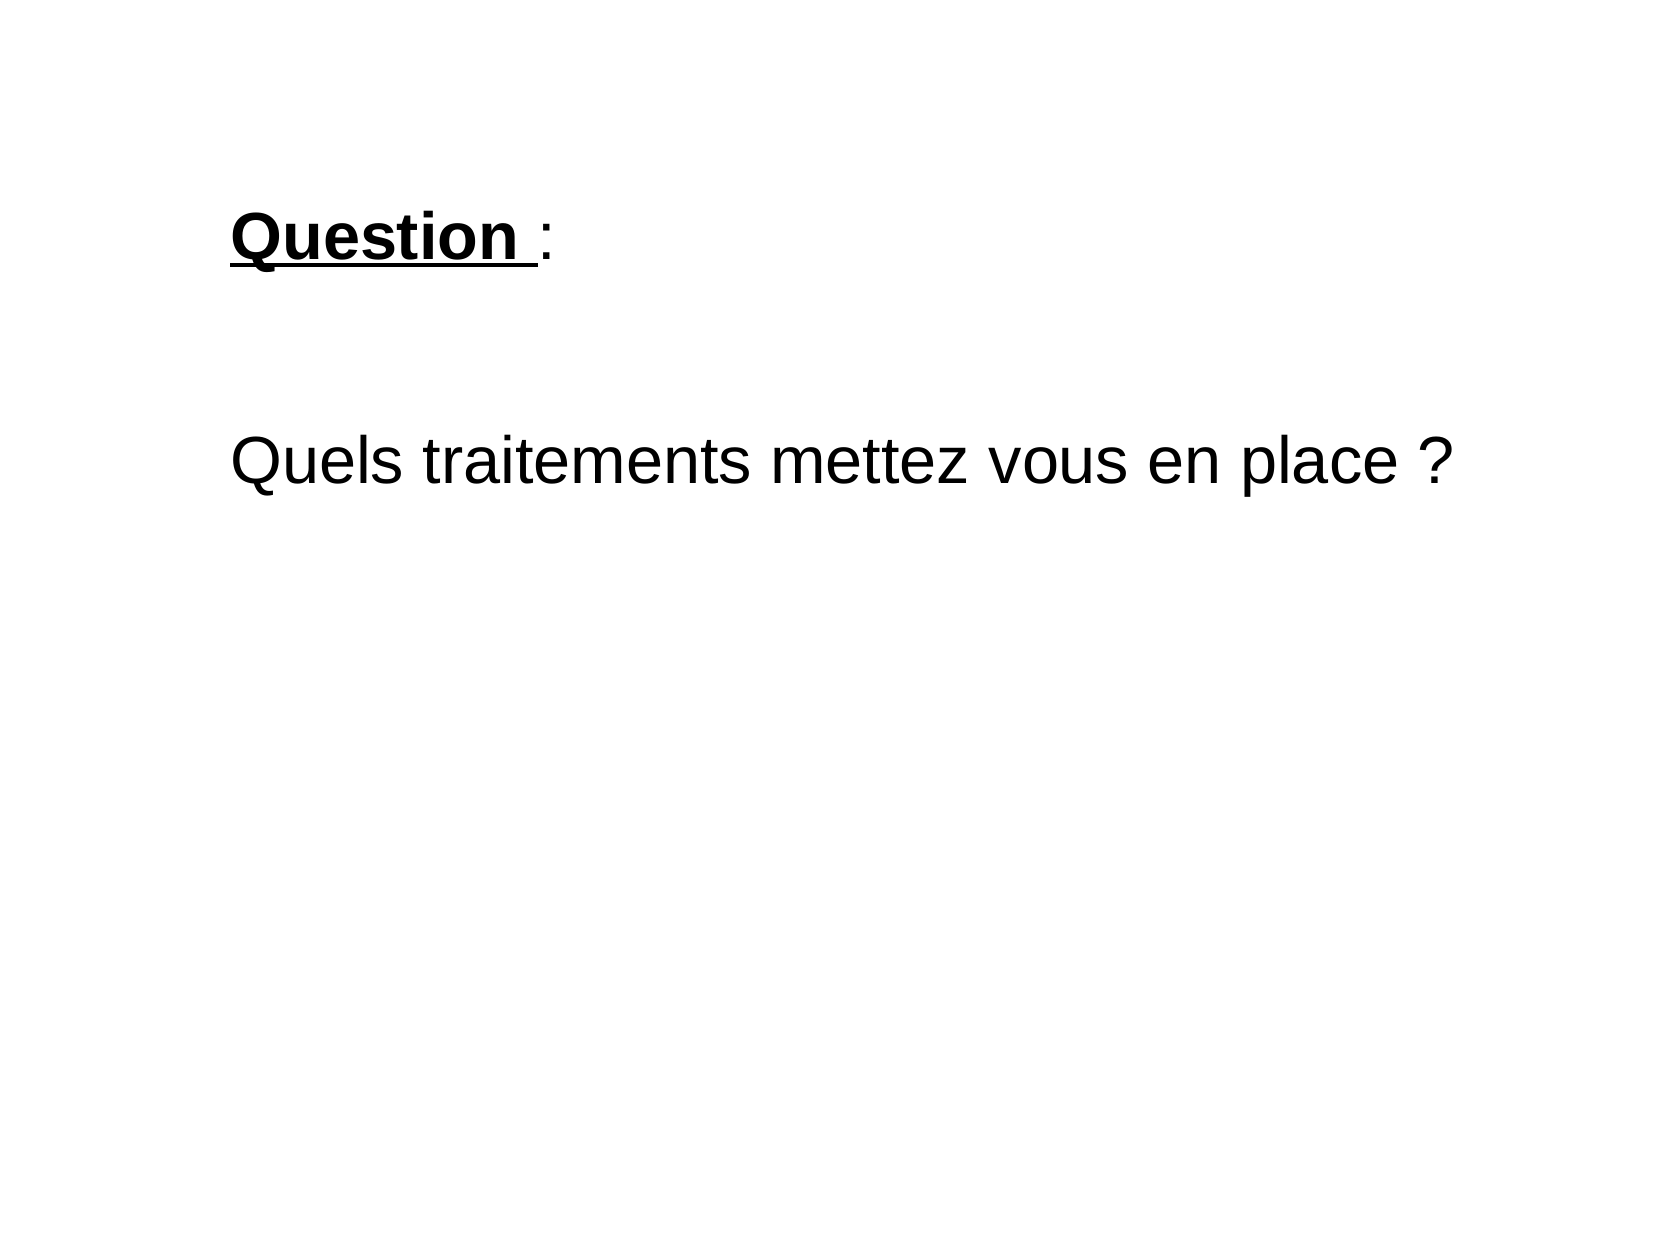

# Question :
		Quels traitements mettez vous en place ?